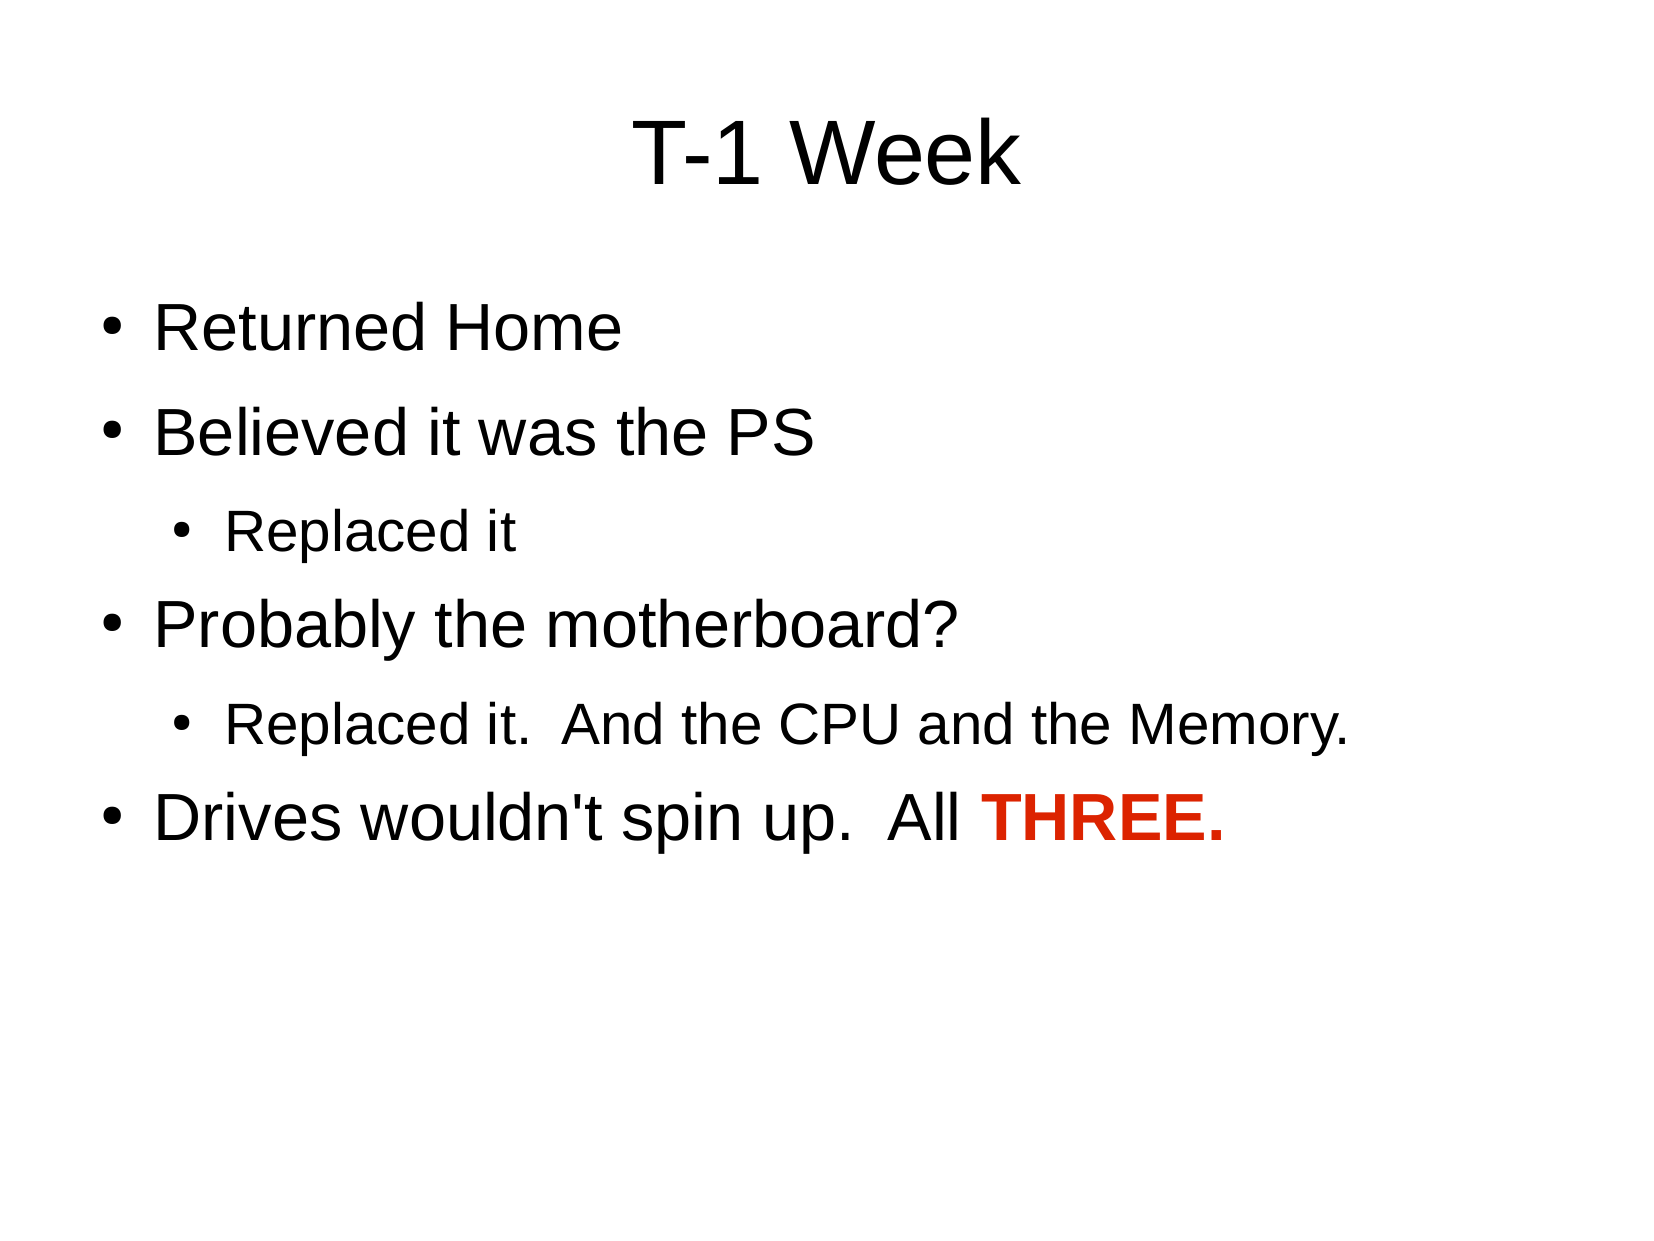

# T-1 Week
Returned Home
Believed it was the PS
Replaced it
Probably the motherboard?
Replaced it. And the CPU and the Memory.
Drives wouldn't spin up. All THREE.